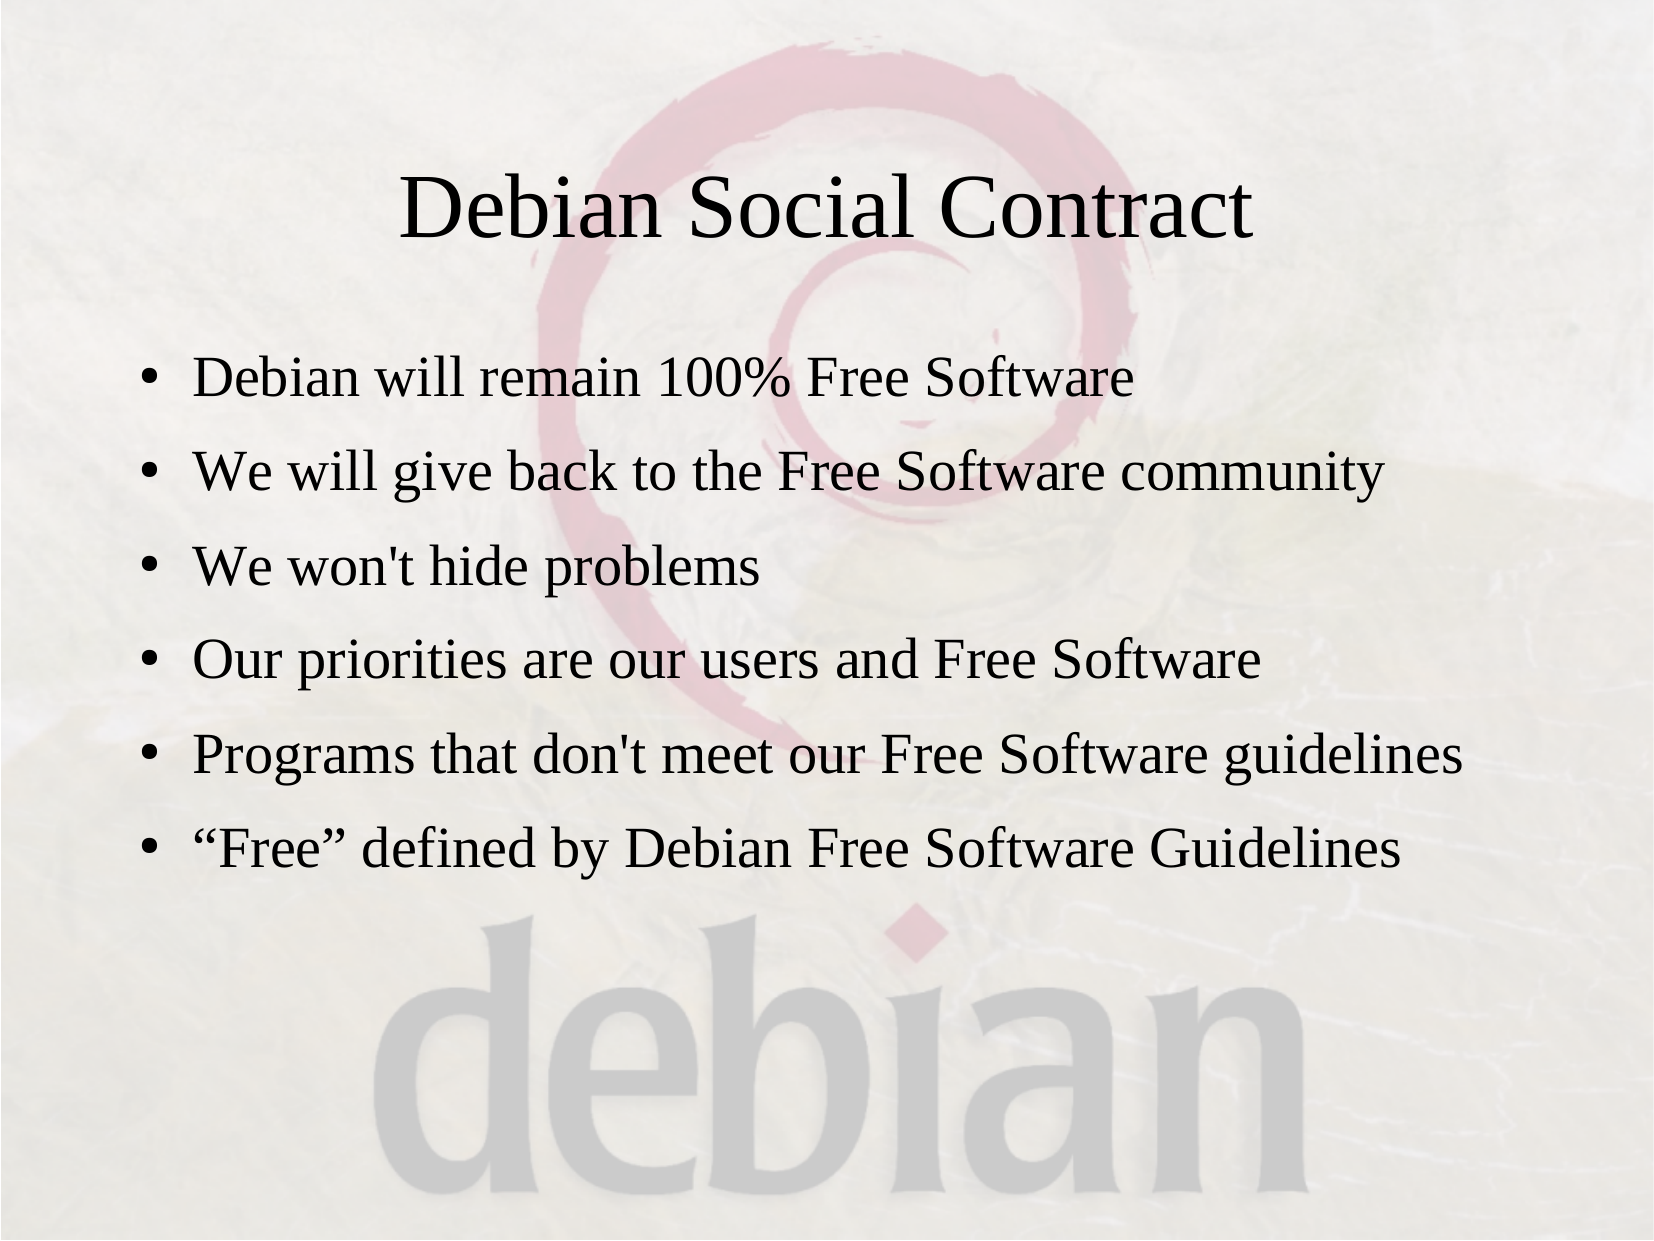

Debian Social Contract
# Debian will remain 100% Free Software
We will give back to the Free Software community
We won't hide problems
Our priorities are our users and Free Software
Programs that don't meet our Free Software guidelines
“Free” defined by Debian Free Software Guidelines